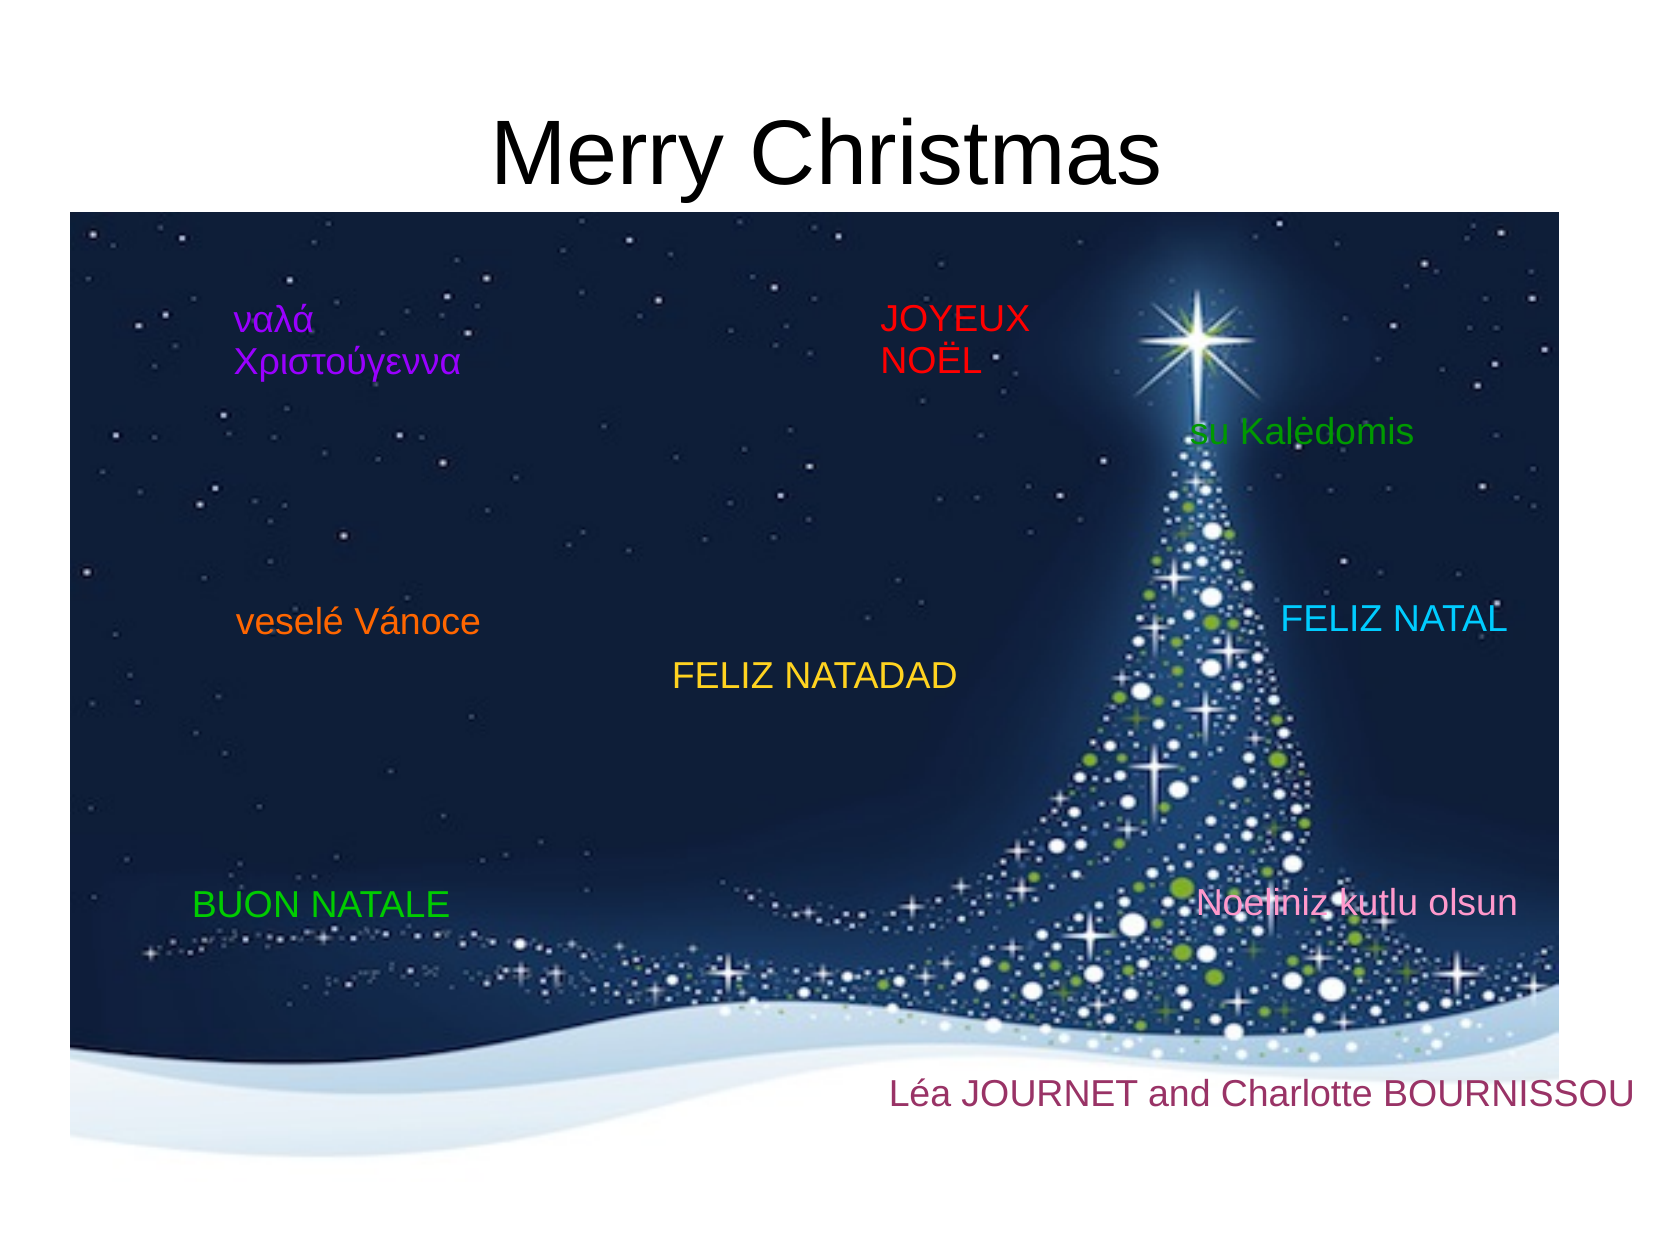

# Merry Christmas
FELIZ NATADAD
JOYEUX NOËL
ναλά Χριστούγεννα
su Kalėdomis
FELIZ NATAL
veselé Vánoce
Noeliniz kutlu olsun
BUON NATALE
Léa JOURNET and Charlotte BOURNISSOU